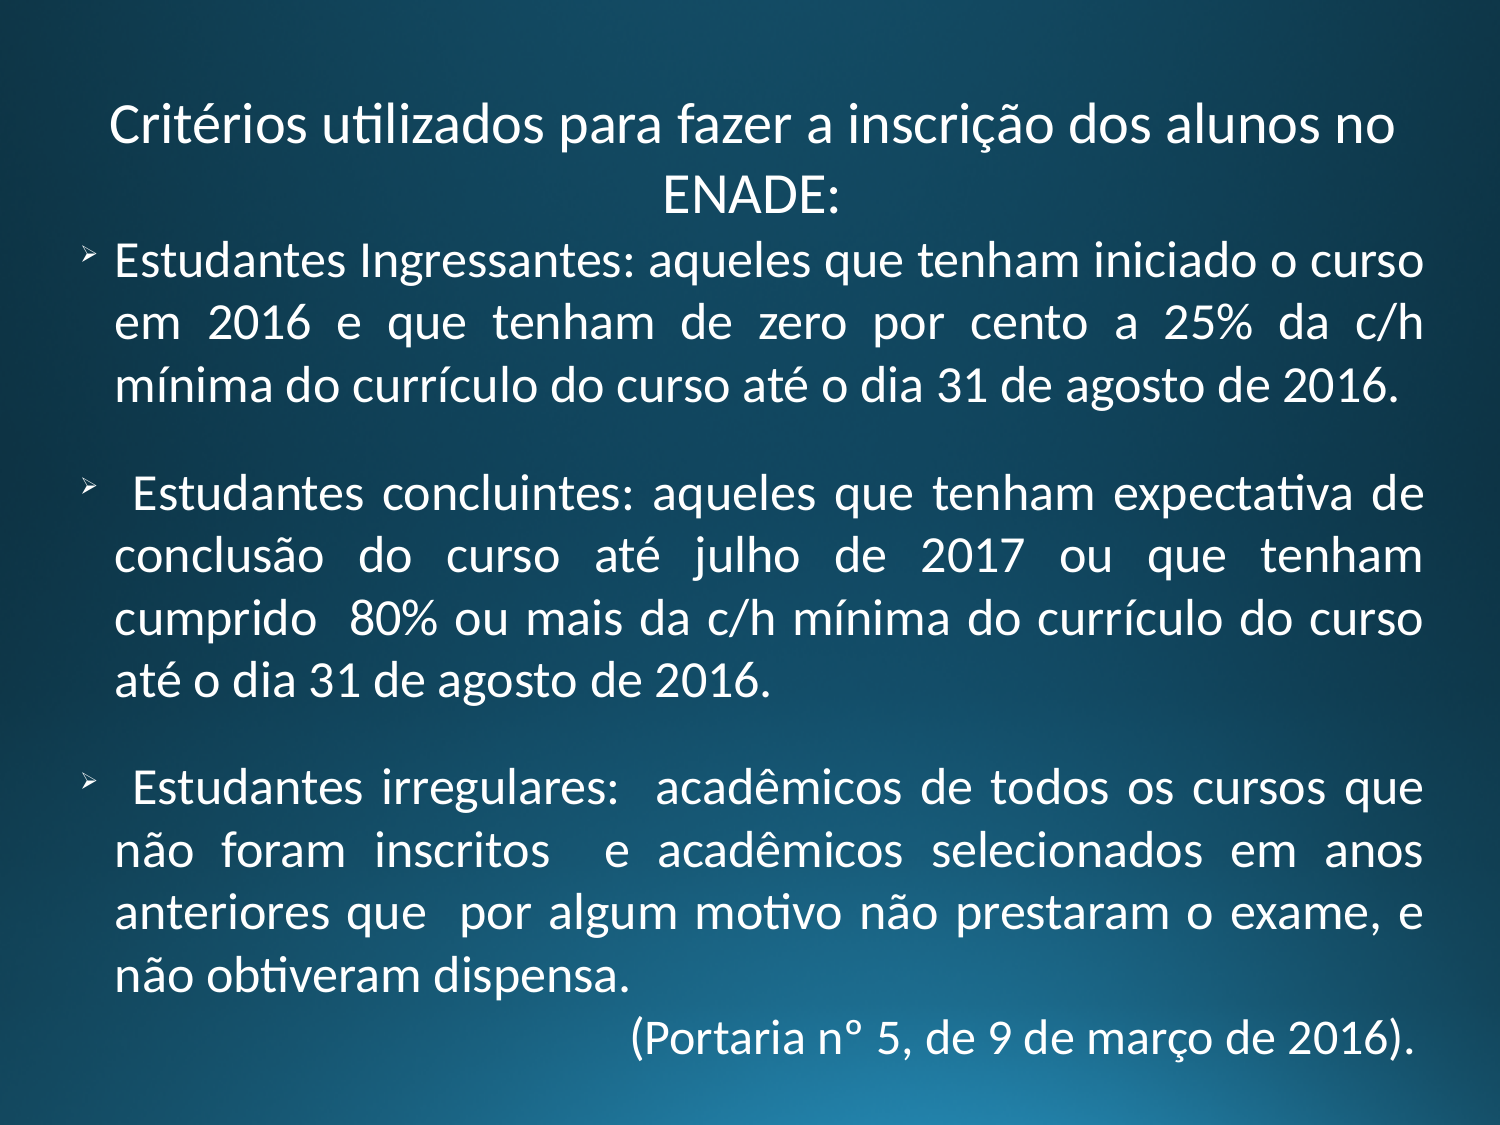

Critérios utilizados para fazer a inscrição dos alunos no ENADE:
Estudantes Ingressantes: aqueles que tenham iniciado o curso em 2016 e que tenham de zero por cento a 25% da c/h mínima do currículo do curso até o dia 31 de agosto de 2016.
 Estudantes concluintes: aqueles que tenham expectativa de conclusão do curso até julho de 2017 ou que tenham cumprido 80% ou mais da c/h mínima do currículo do curso até o dia 31 de agosto de 2016.
 Estudantes irregulares: acadêmicos de todos os cursos que não foram inscritos e acadêmicos selecionados em anos anteriores que por algum motivo não prestaram o exame, e não obtiveram dispensa.
 (Portaria nº 5, de 9 de março de 2016).